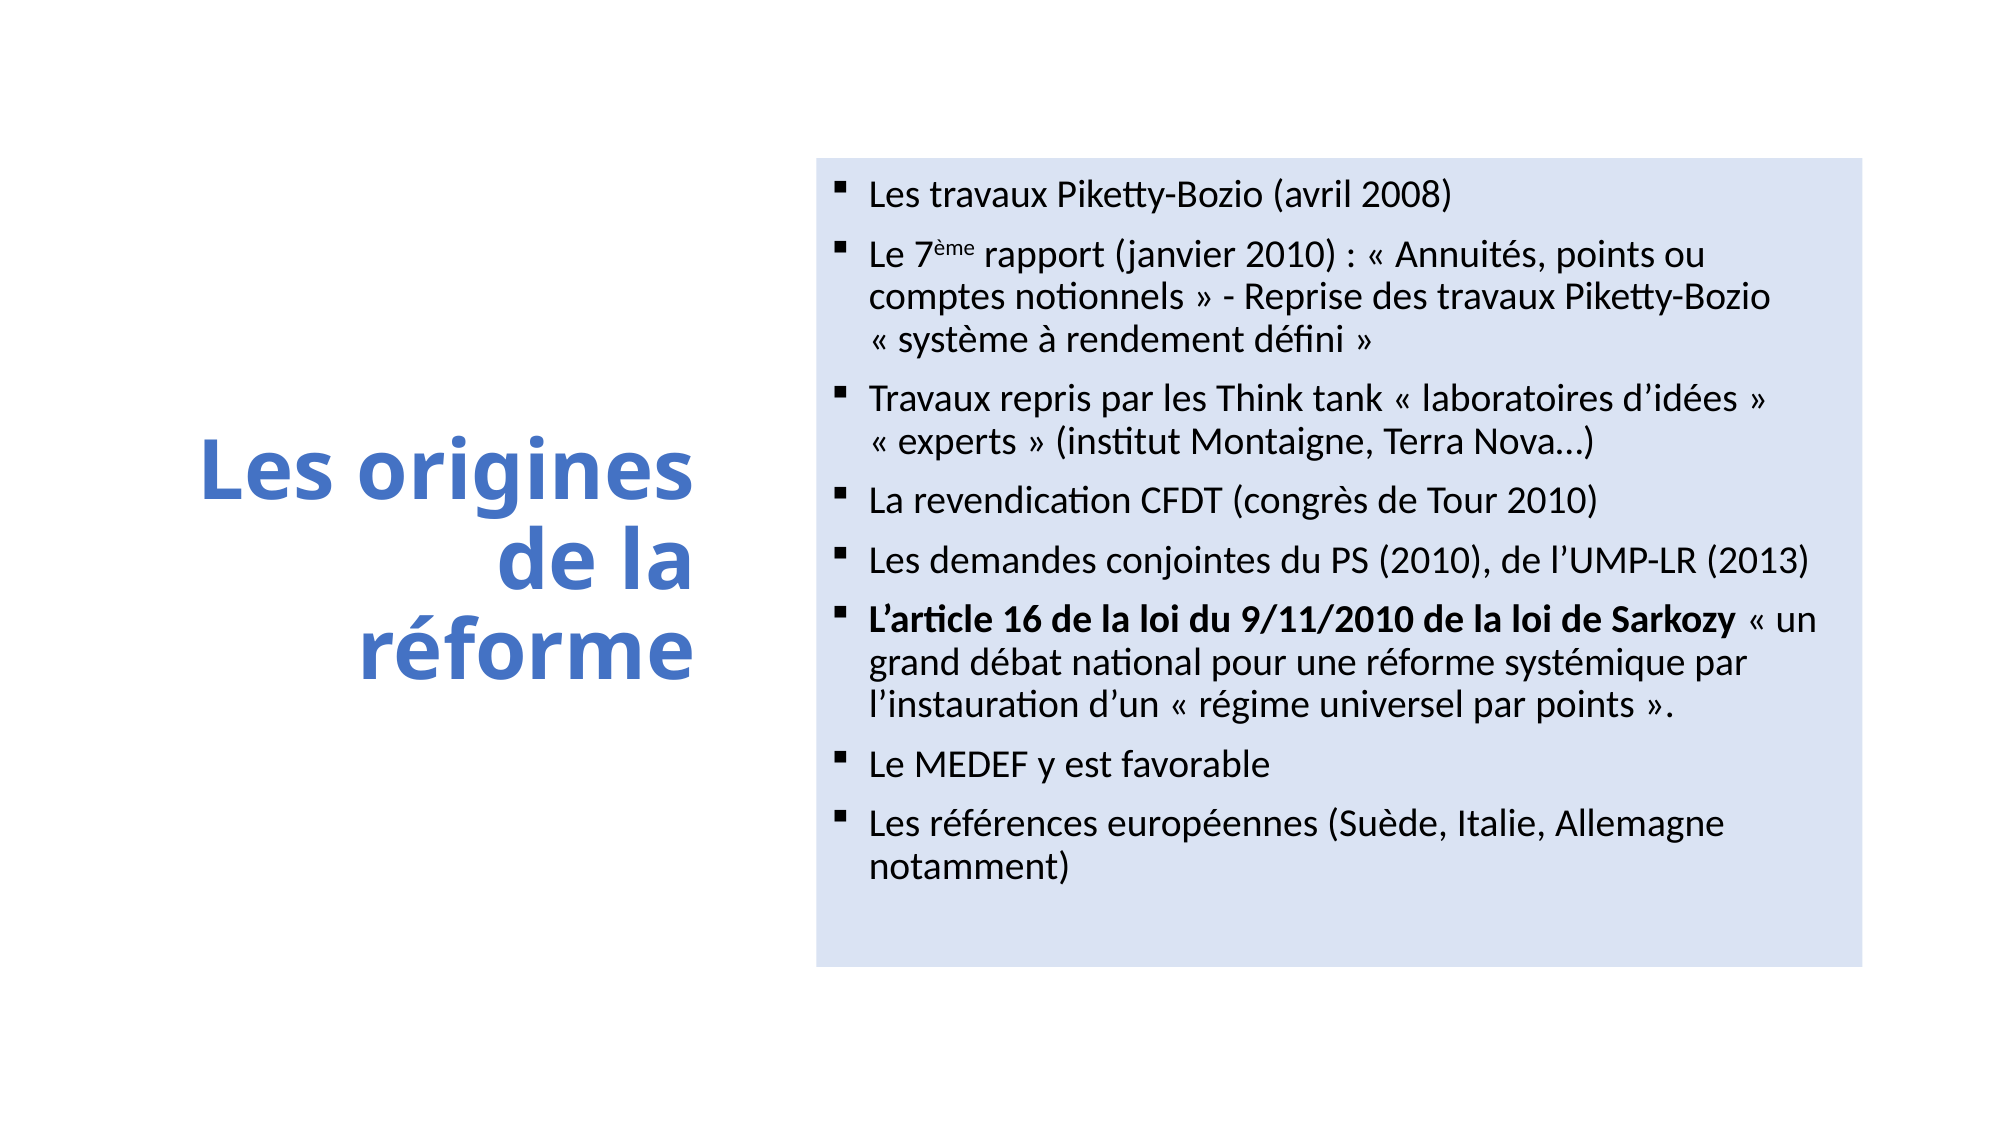

# Les origines de la réforme
Les travaux Piketty-Bozio (avril 2008)
Le 7ème rapport (janvier 2010) : « Annuités, points ou comptes notionnels » - Reprise des travaux Piketty-Bozio « système à rendement défini »
Travaux repris par les Think tank « laboratoires d’idées » « experts » (institut Montaigne, Terra Nova…)
La revendication CFDT (congrès de Tour 2010)
Les demandes conjointes du PS (2010), de l’UMP-LR (2013)
L’article 16 de la loi du 9/11/2010 de la loi de Sarkozy « un grand débat national pour une réforme systémique par l’instauration d’un « régime universel par points ».
Le MEDEF y est favorable
Les références européennes (Suède, Italie, Allemagne notamment)